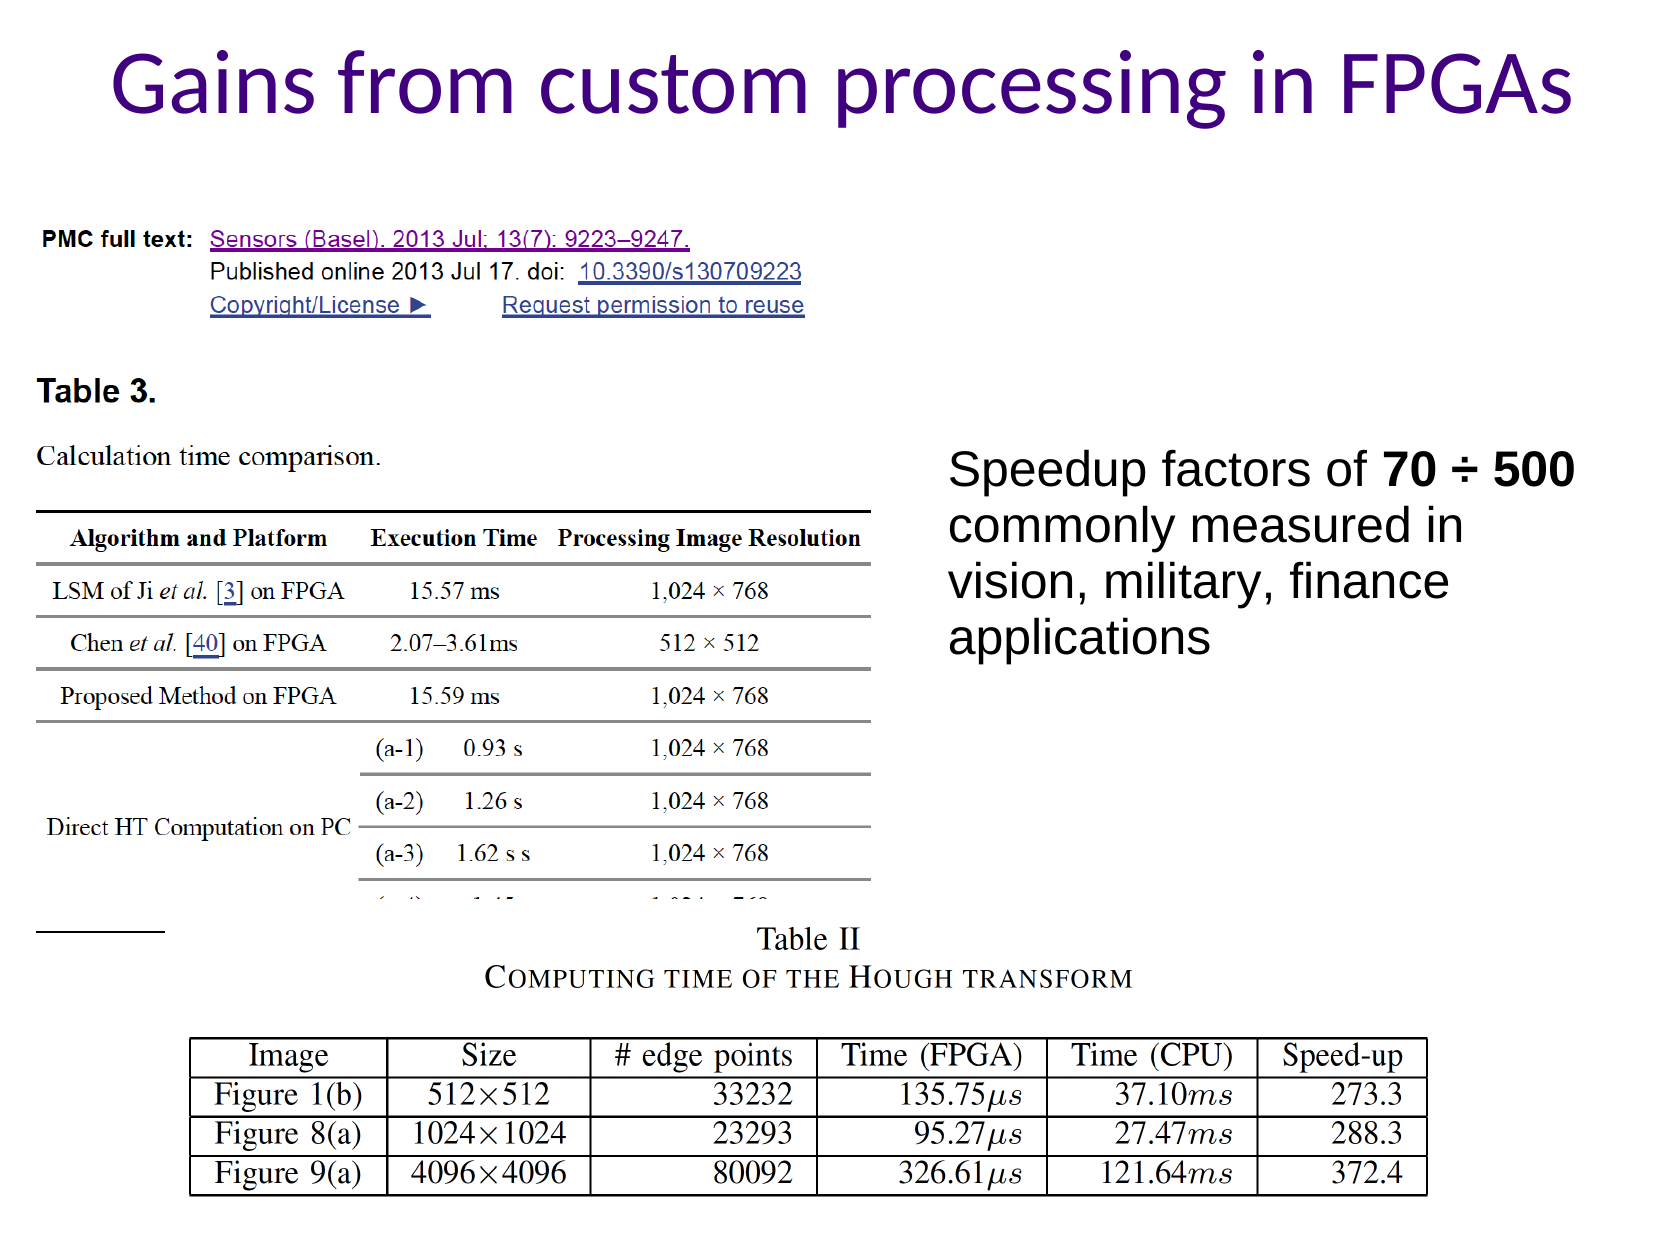

# Gains from custom processing in FPGAs
Speedup factors of 70 ÷ 500
commonly measured in
vision, military, finance
applications
Giovanni Punzi, LHCb-IT 13/10/15